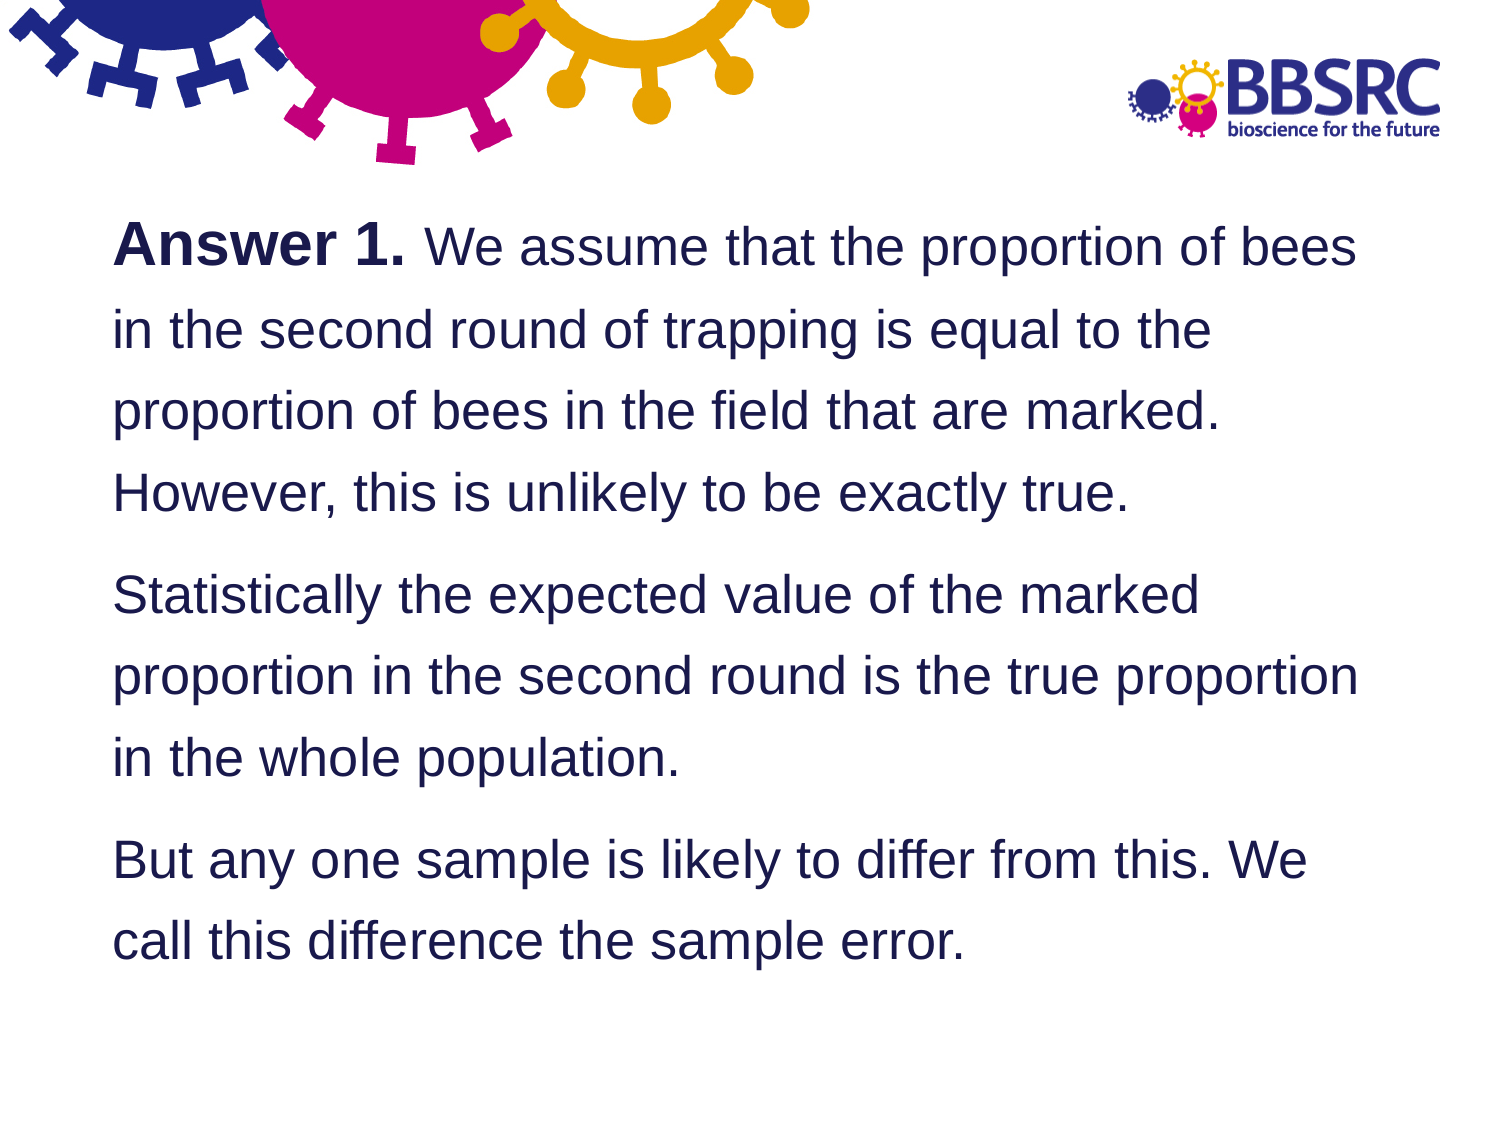

# Answer 1. We assume that the proportion of bees in the second round of trapping is equal to the proportion of bees in the field that are marked. However, this is unlikely to be exactly true.
Statistically the expected value of the marked proportion in the second round is the true proportion in the whole population.
But any one sample is likely to differ from this. We call this difference the sample error.